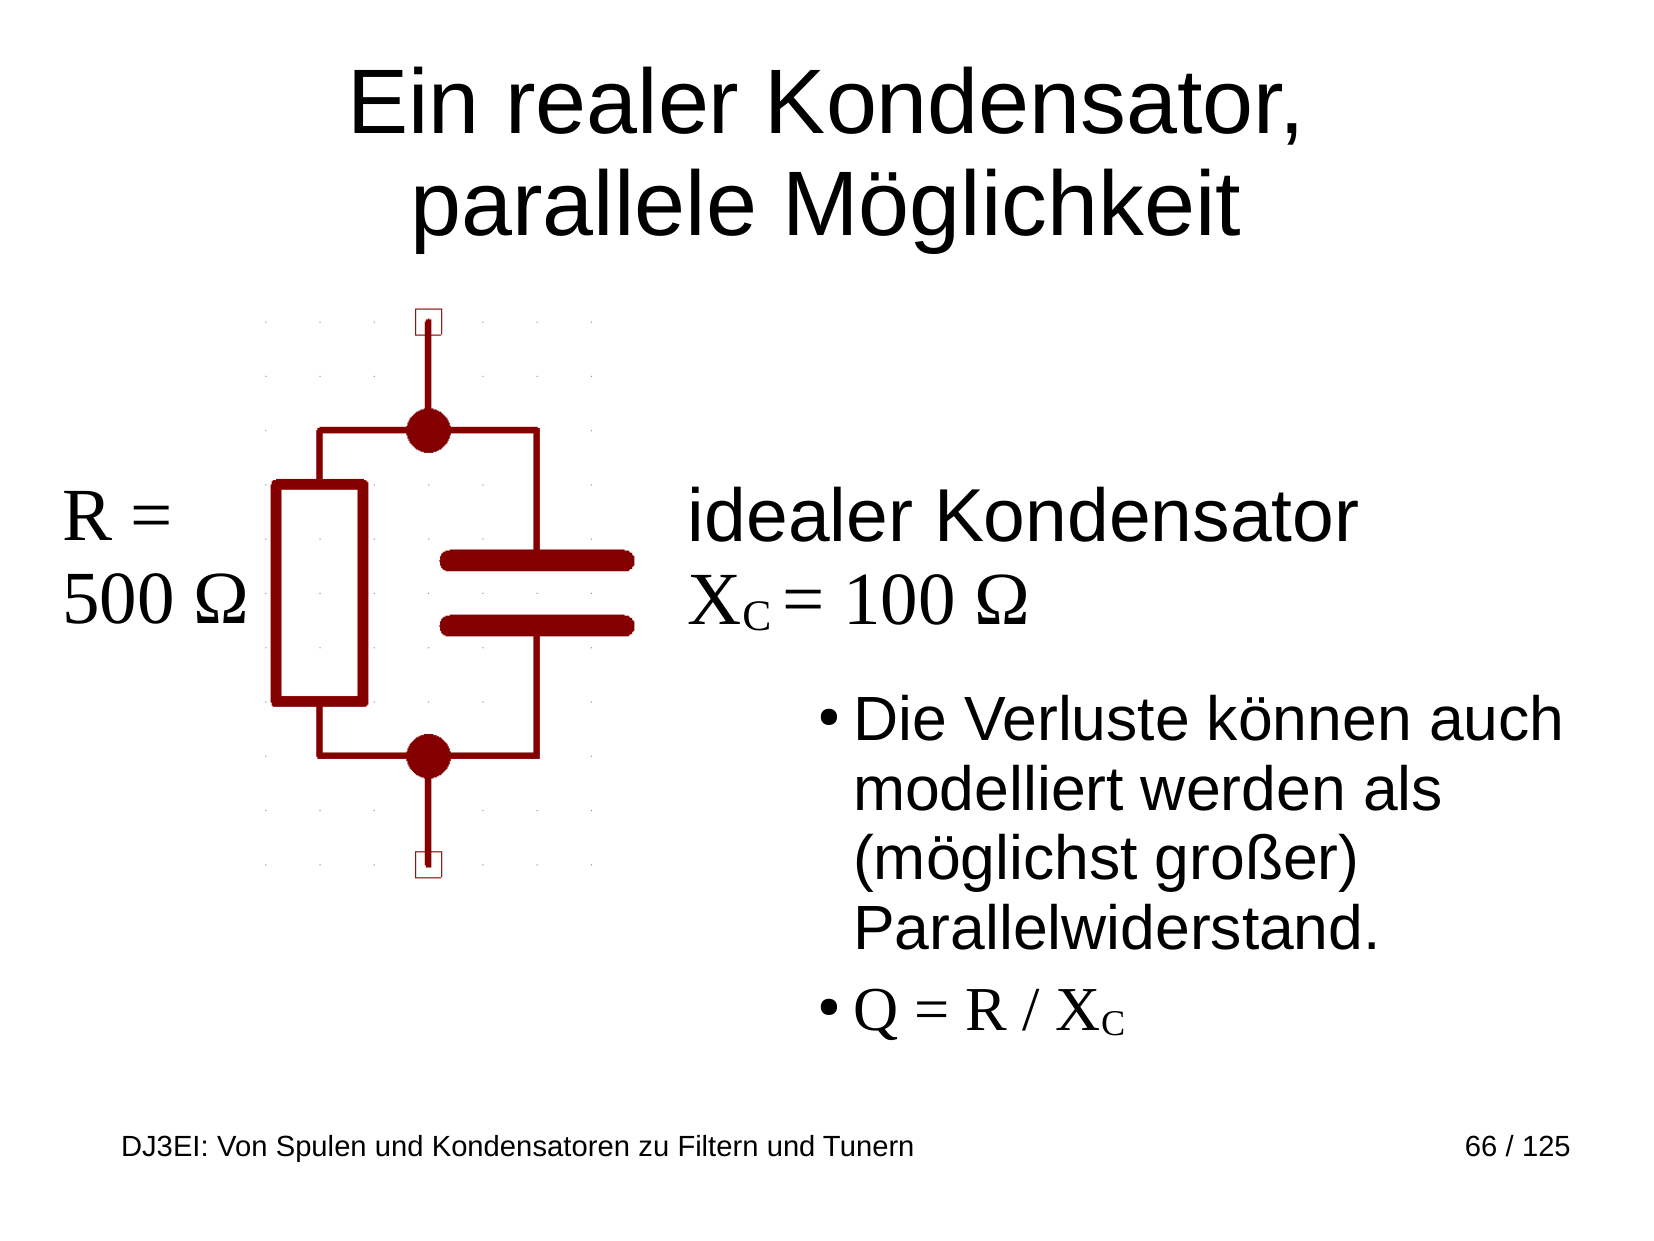

# Ein realer Kondensator, parallele Möglichkeit
R =
500 Ω
idealer Kondensator
XC = 100 Ω
Die Verluste können auch modelliert werden als (möglichst großer) Parallelwiderstand.
Q = R / XC